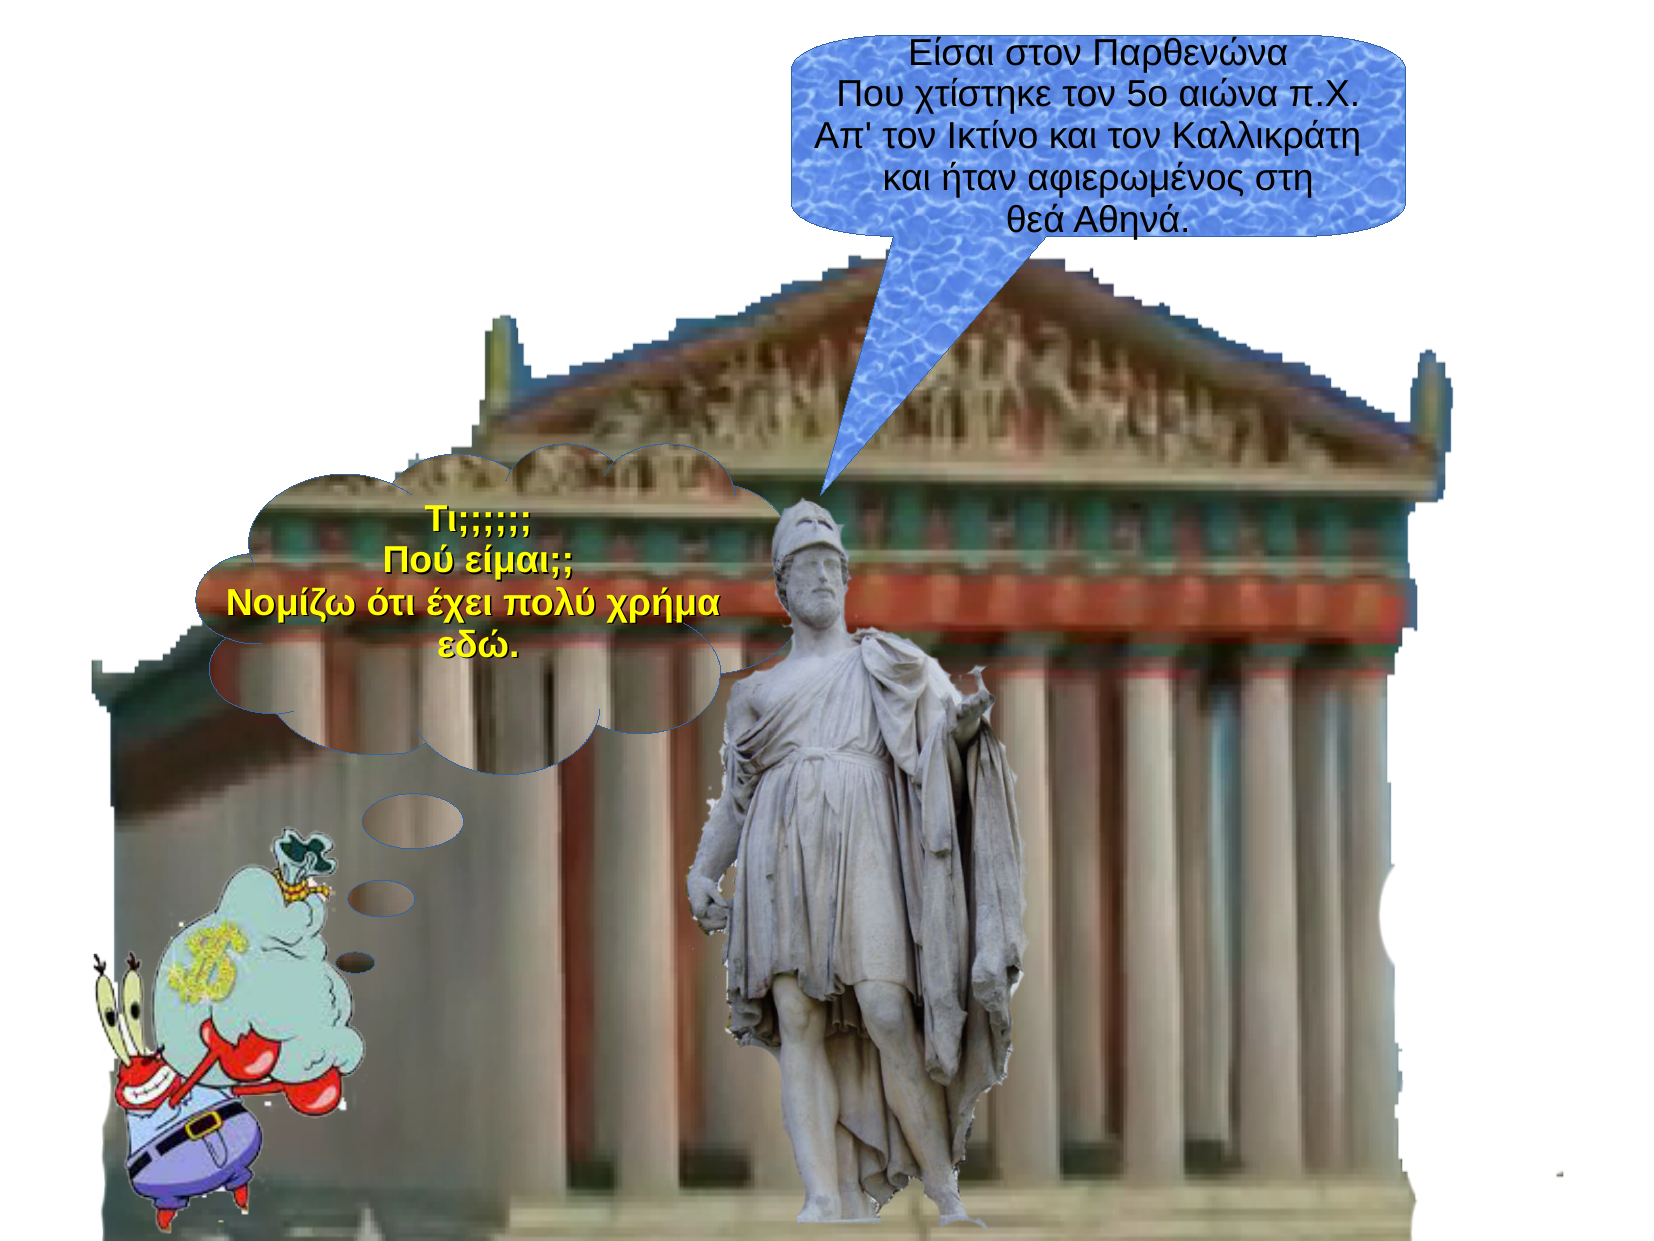

Είσαι στον Παρθενώνα
Που χτίστηκε τον 5ο αιώνα π.Χ.
Απ' τον Ικτίνο και τον Καλλικράτη
και ήταν αφιερωμένος στη
θεά Αθηνά.
Τι;;;;;;
Πού είμαι;;
Νομίζω ότι έχει πολύ χρήμα
εδώ.